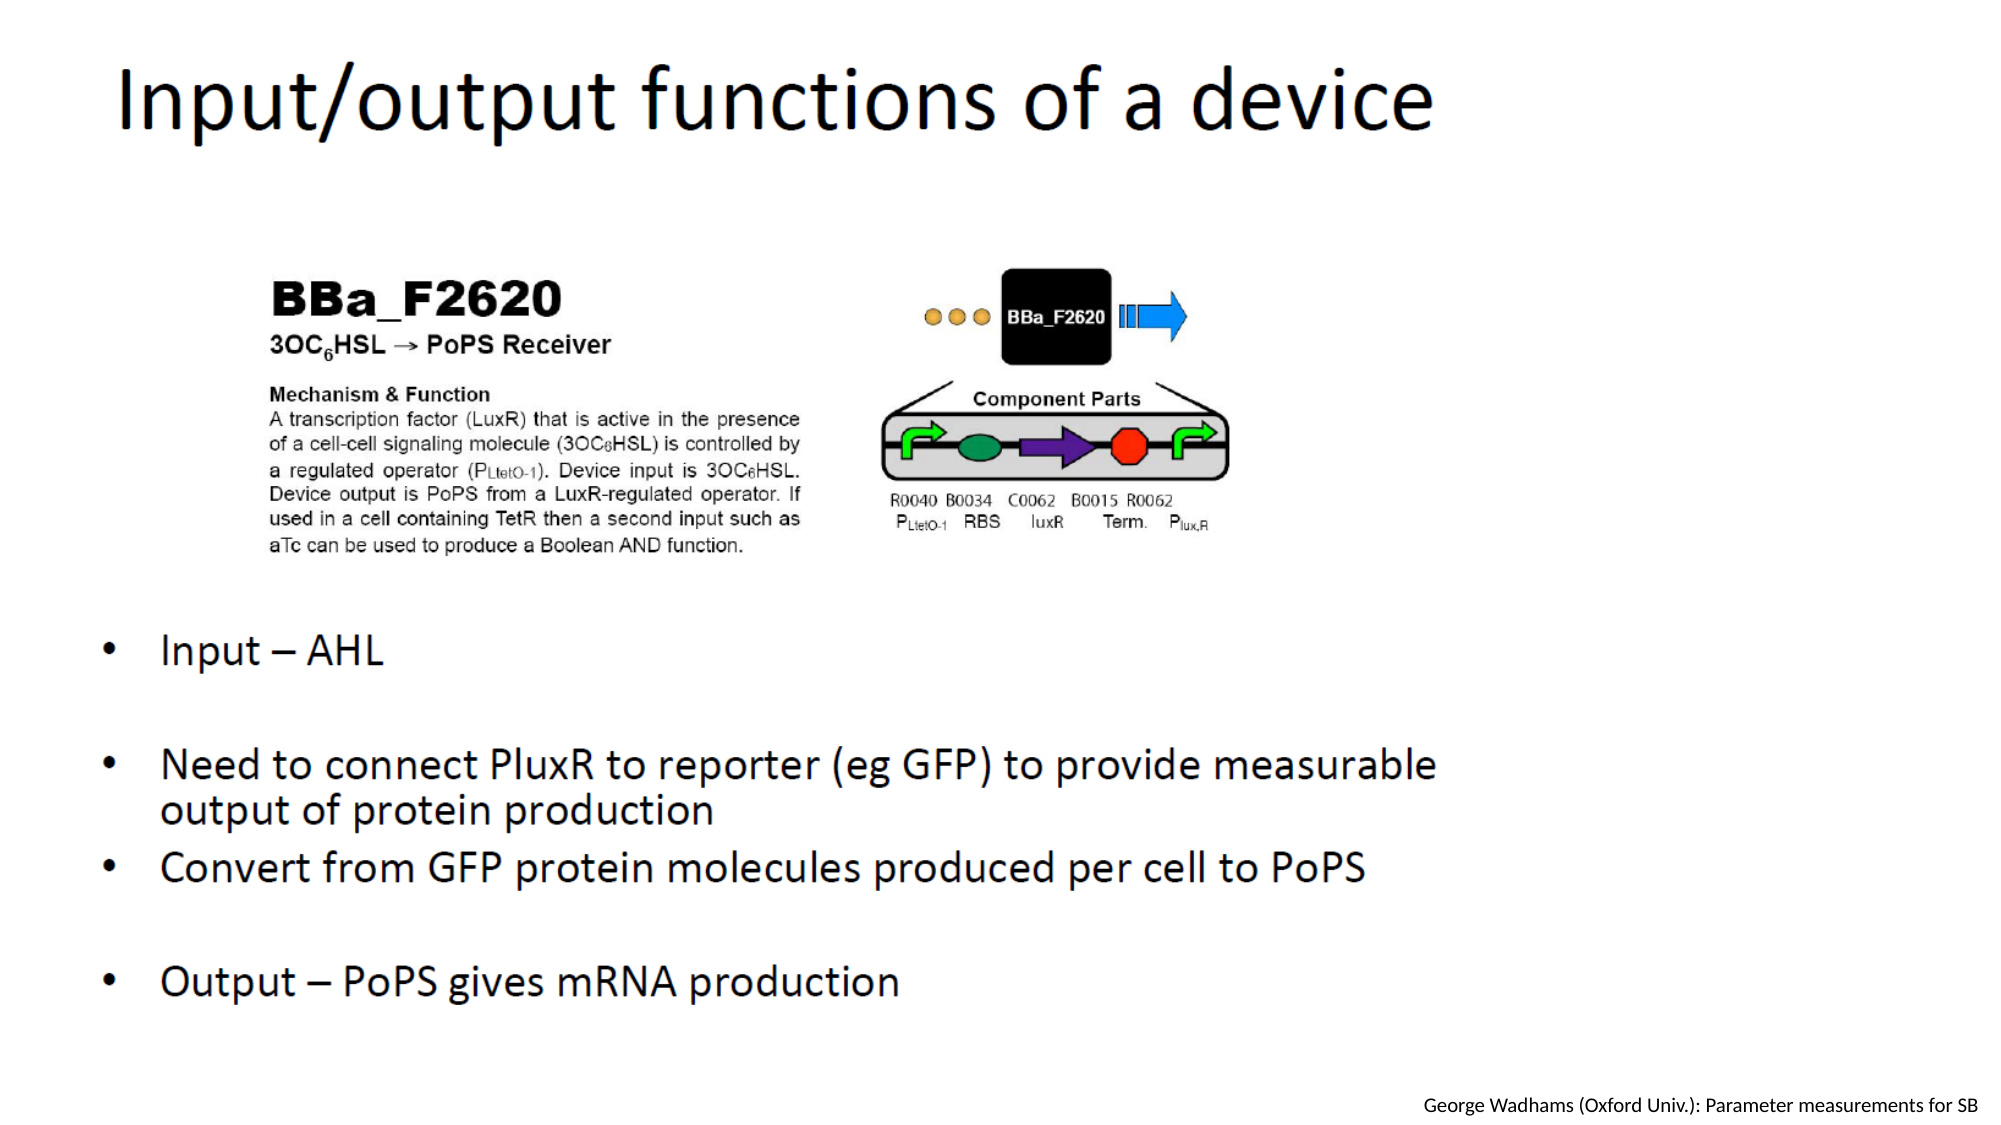

George Wadhams (Oxford Univ.): Parameter measurements for SB